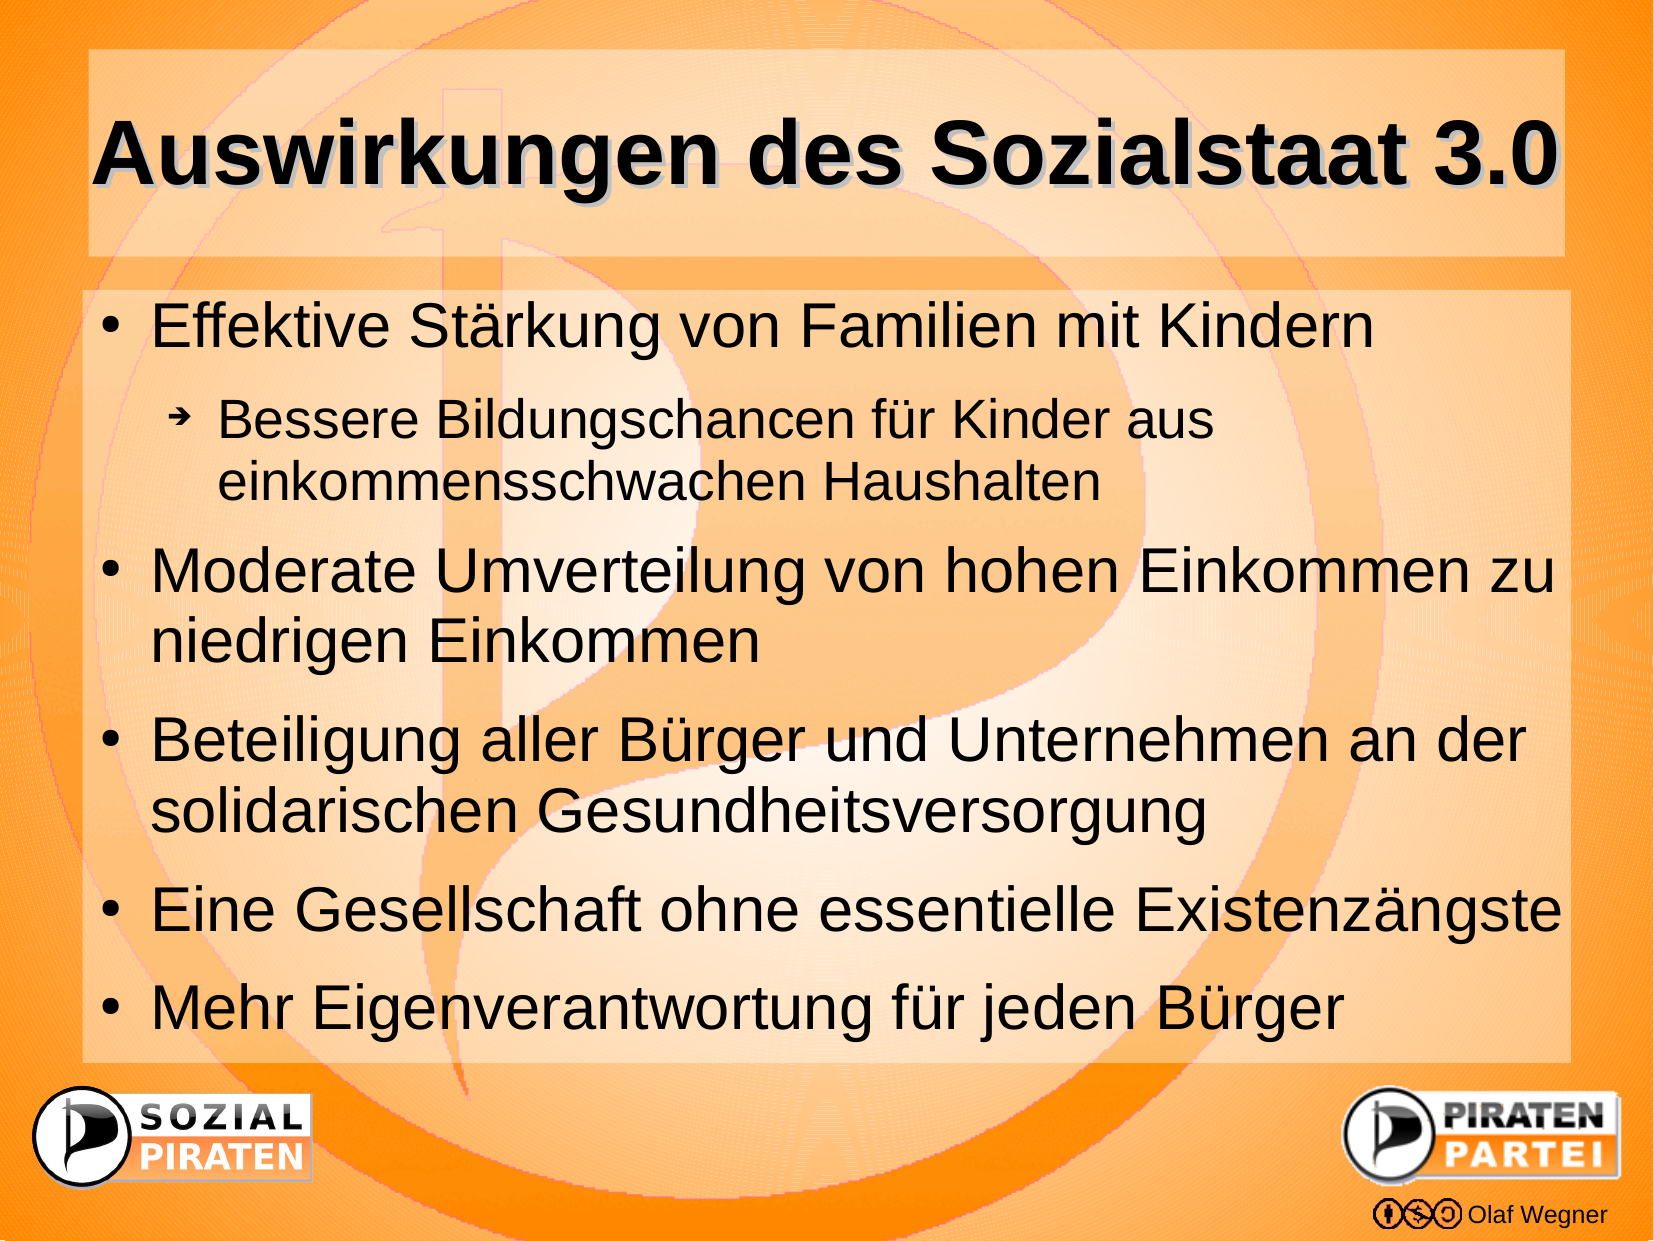

Auswirkungen des Sozialstaat 3.0
# Effektive Stärkung von Familien mit Kindern
Bessere Bildungschancen für Kinder aus einkommensschwachen Haushalten
Moderate Umverteilung von hohen Einkommen zu niedrigen Einkommen
Beteiligung aller Bürger und Unternehmen an der solidarischen Gesundheitsversorgung
Eine Gesellschaft ohne essentielle Existenzängste
Mehr Eigenverantwortung für jeden Bürger
Olaf Wegner